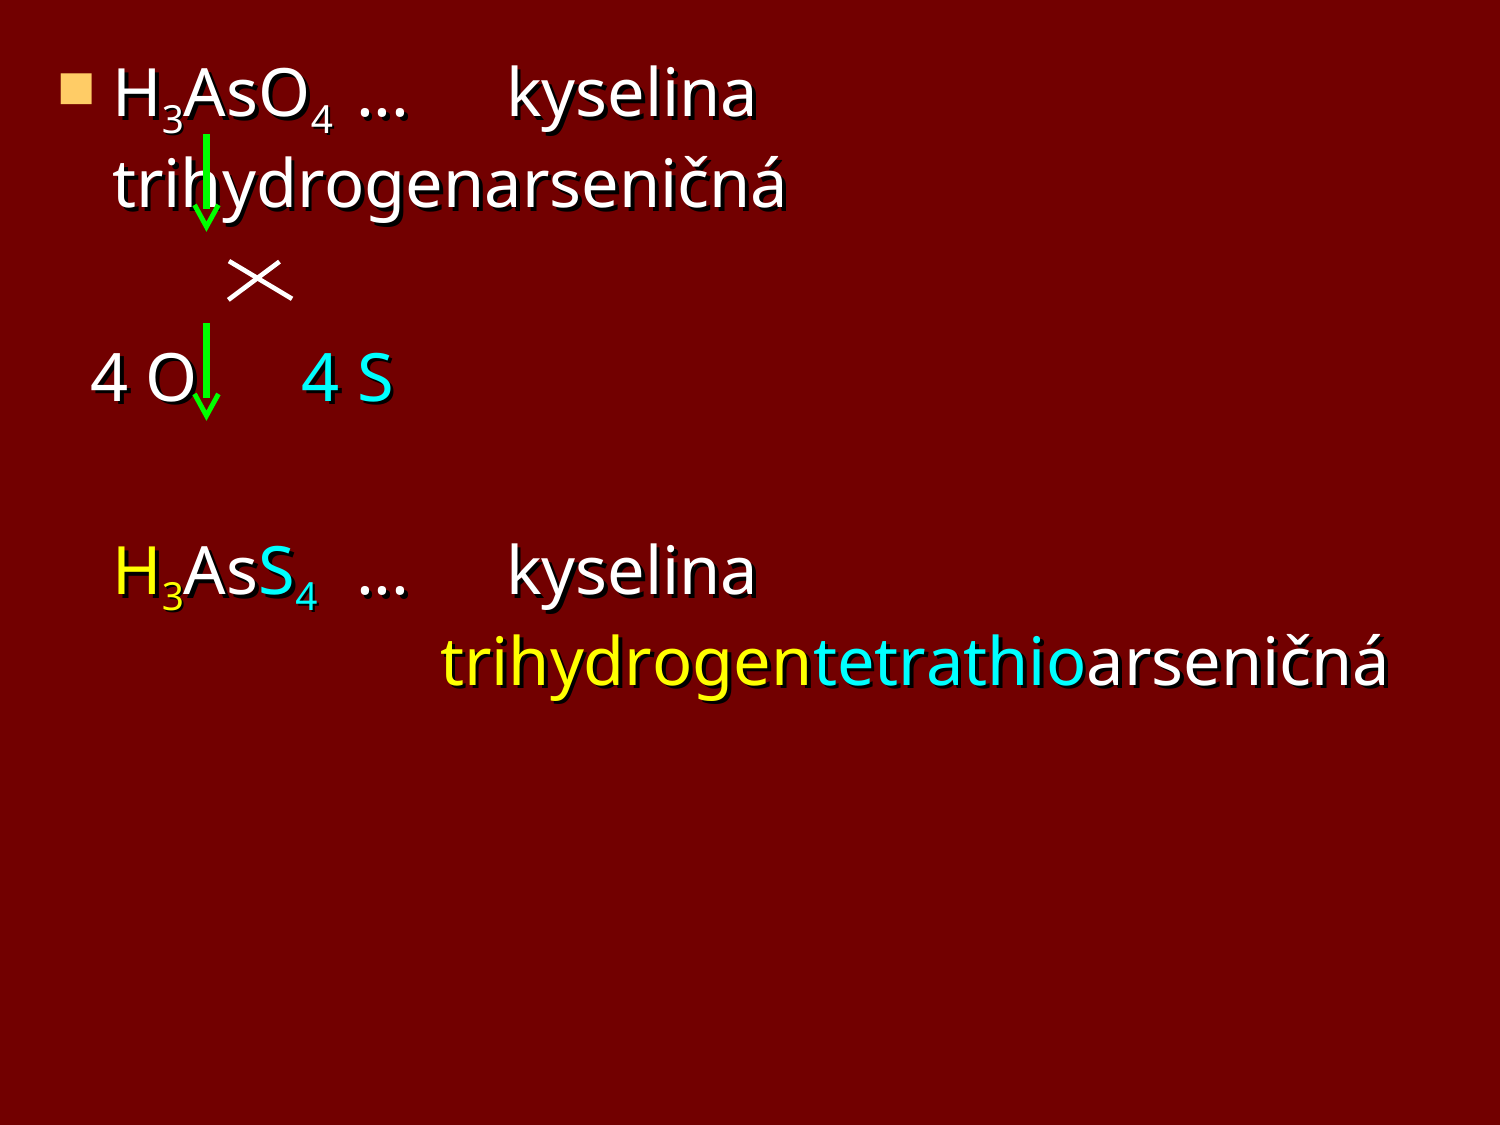

#
H3AsO4 	...	kyselina trihydrogenarseničná
 4 O 4 S
	H3AsS4	...	kyselina
 trihydrogentetrathioarseničná